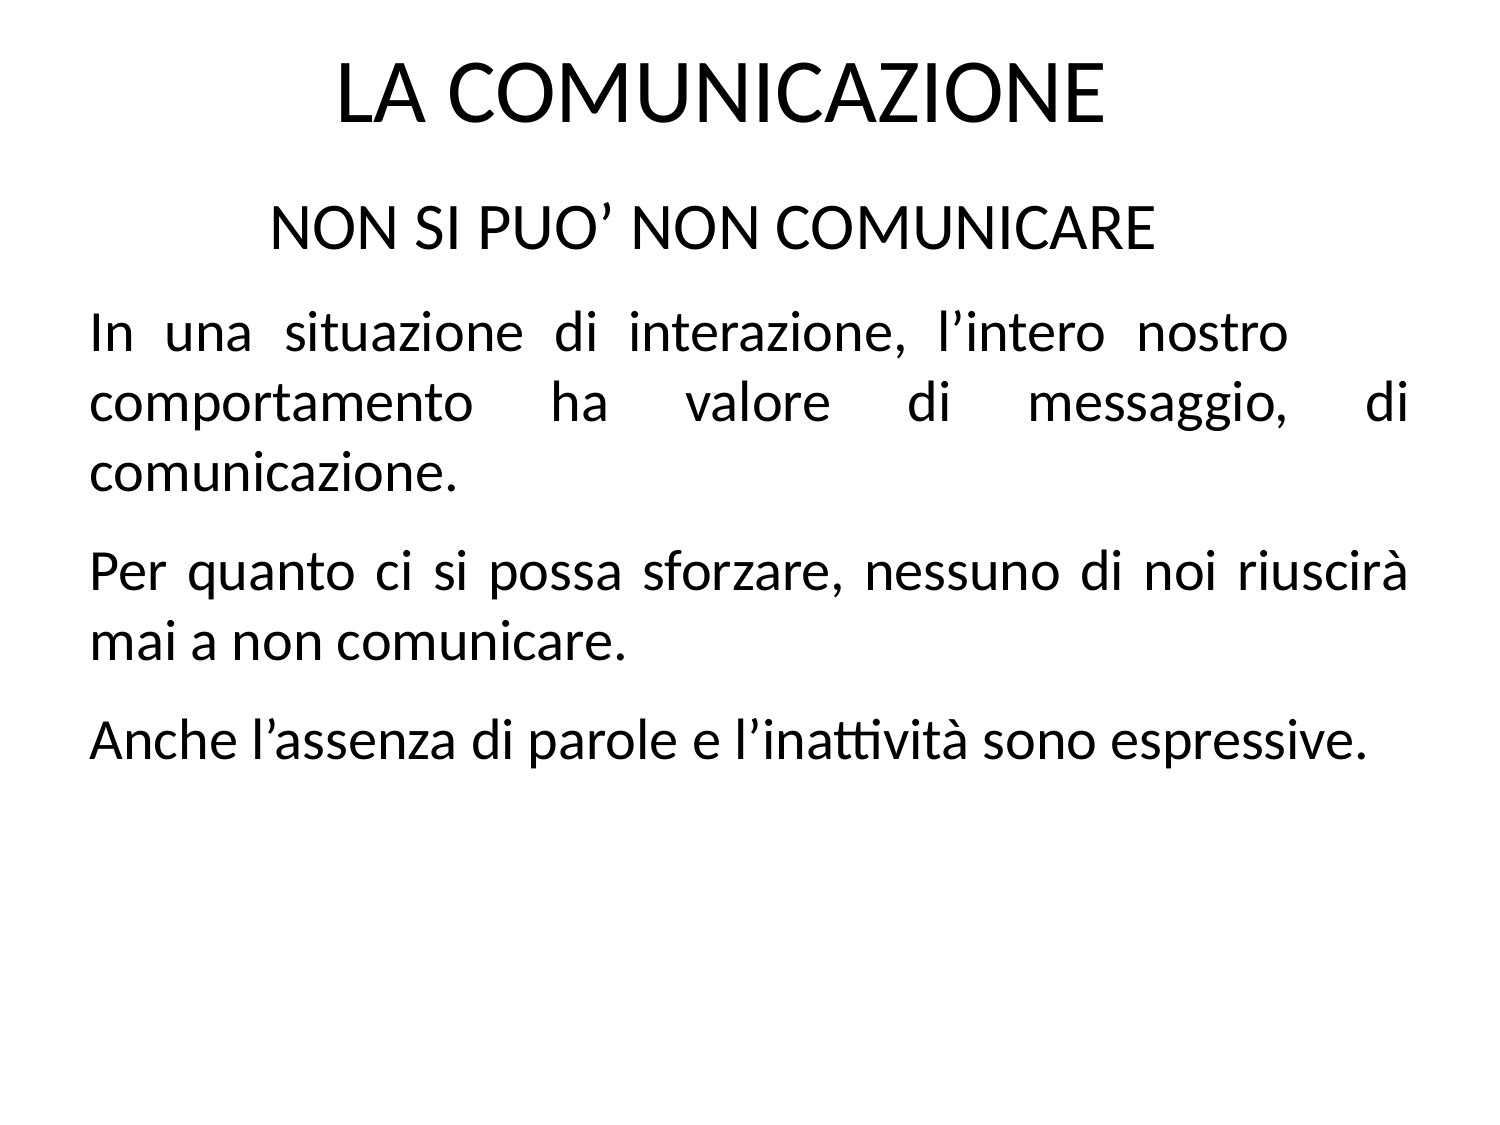

# LA COMUNICAZIONE
 NON SI PUO’ NON COMUNICARE
In una situazione di interazione, l’intero nostro comportamento ha valore di messaggio, di comunicazione.
Per quanto ci si possa sforzare, nessuno di noi riuscirà mai a non comunicare.
Anche l’assenza di parole e l’inattività sono espressive.